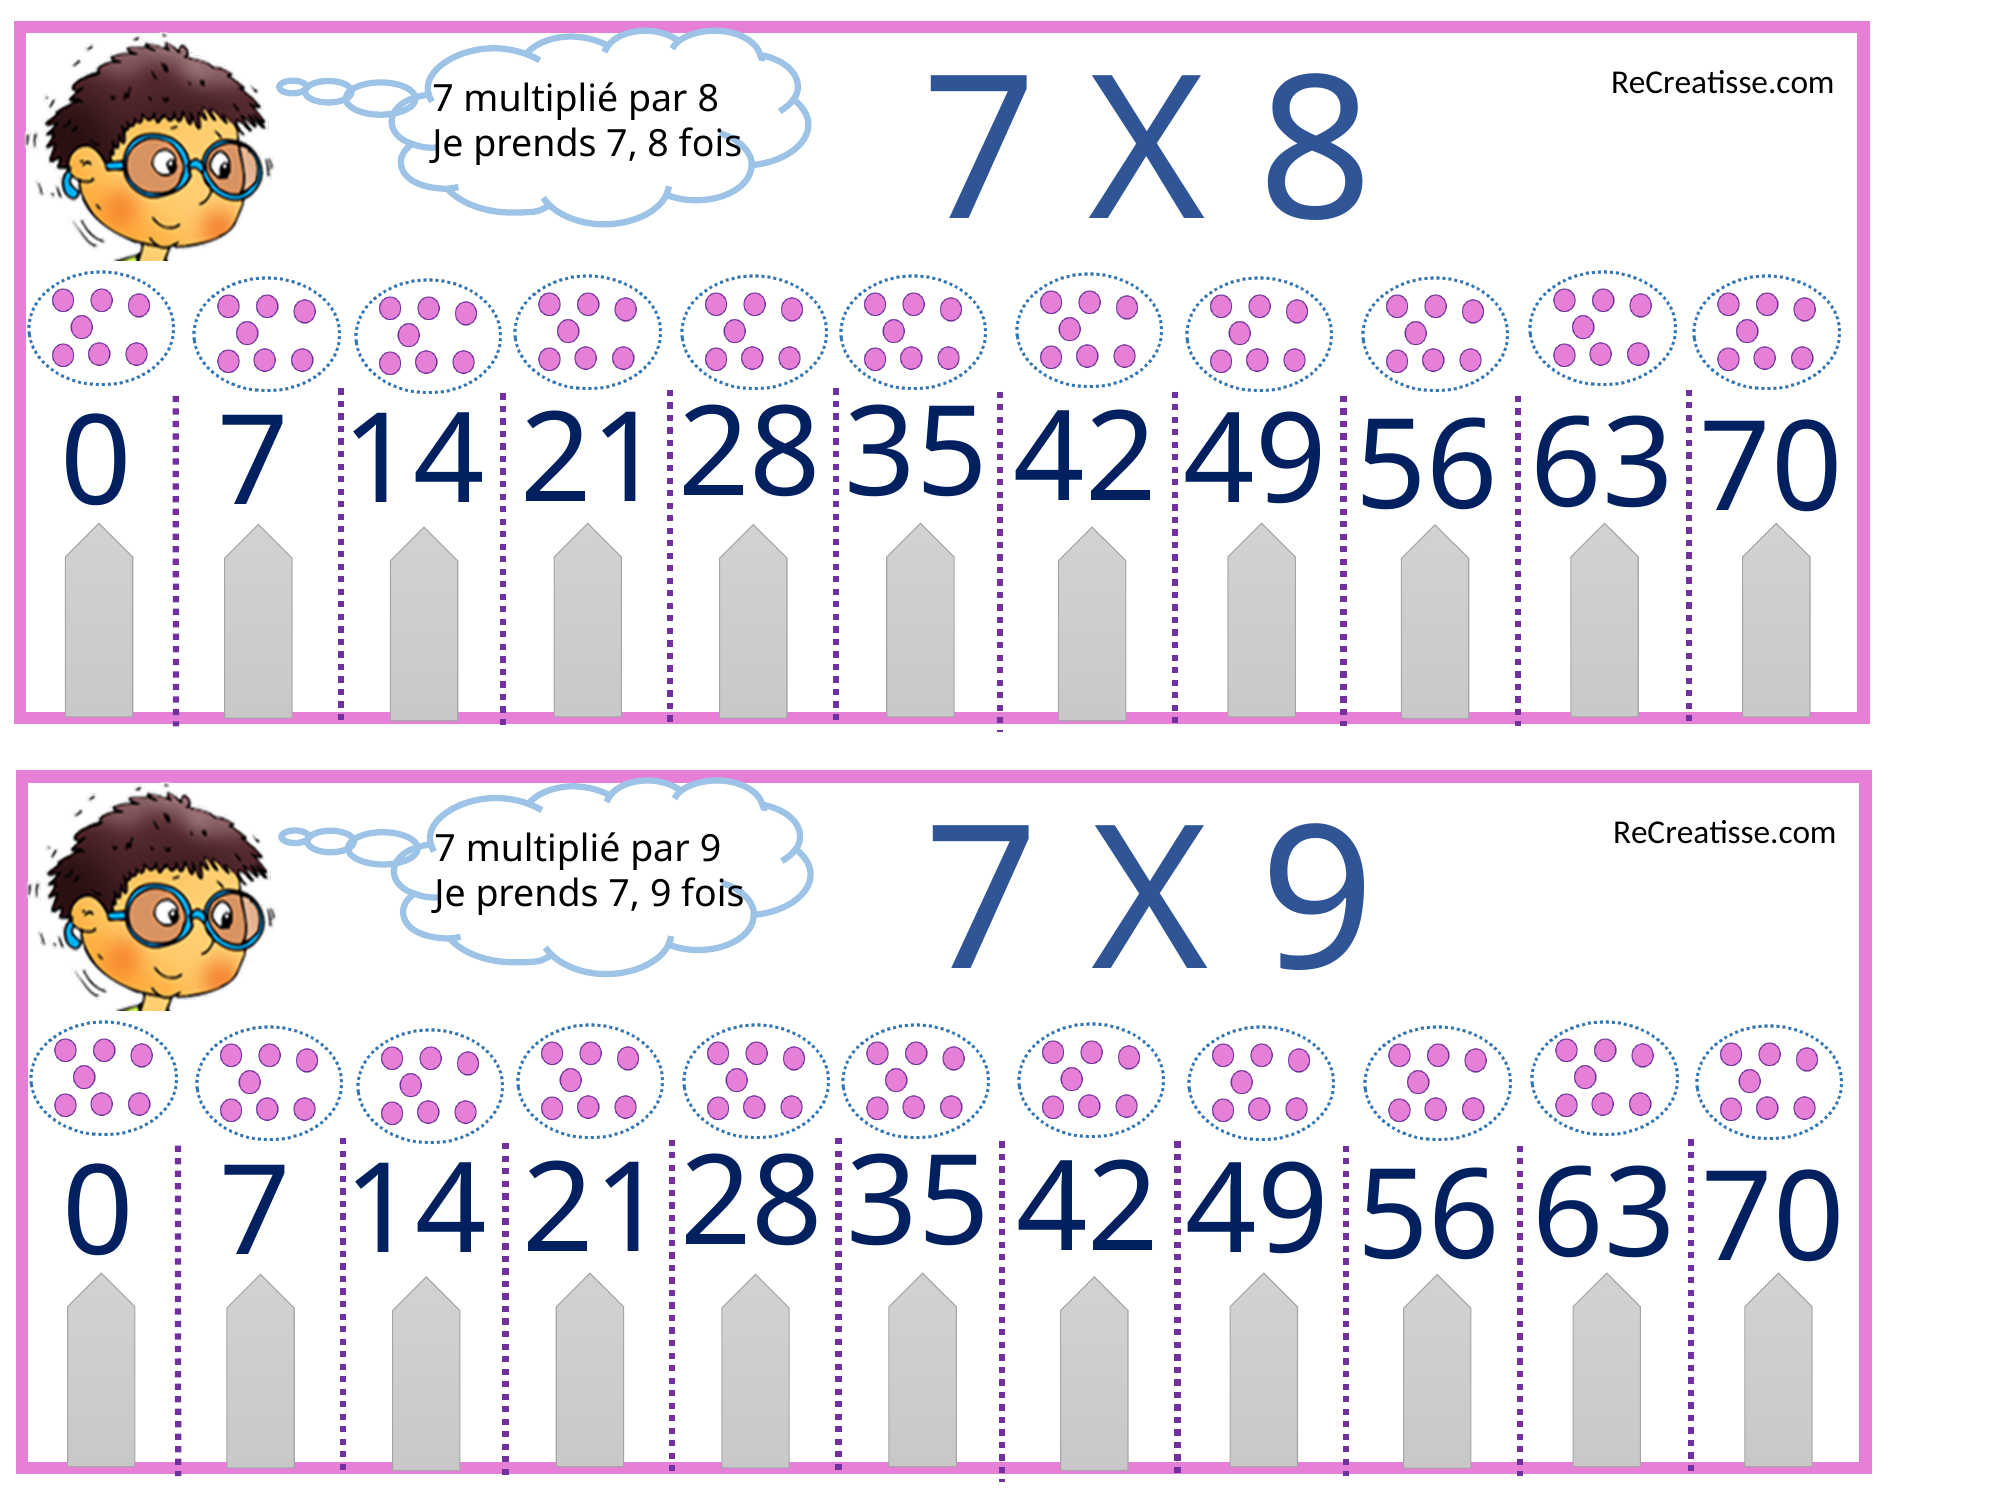

7 X 8
ReCreatisse.com
7 multiplié par 8
Je prends 7, 8 fois
28
35
42
21
49
14
0
7
63
56
70
7 X 9
ReCreatisse.com
7 multiplié par 9
Je prends 7, 9 fois
28
35
42
21
49
14
0
7
63
56
70